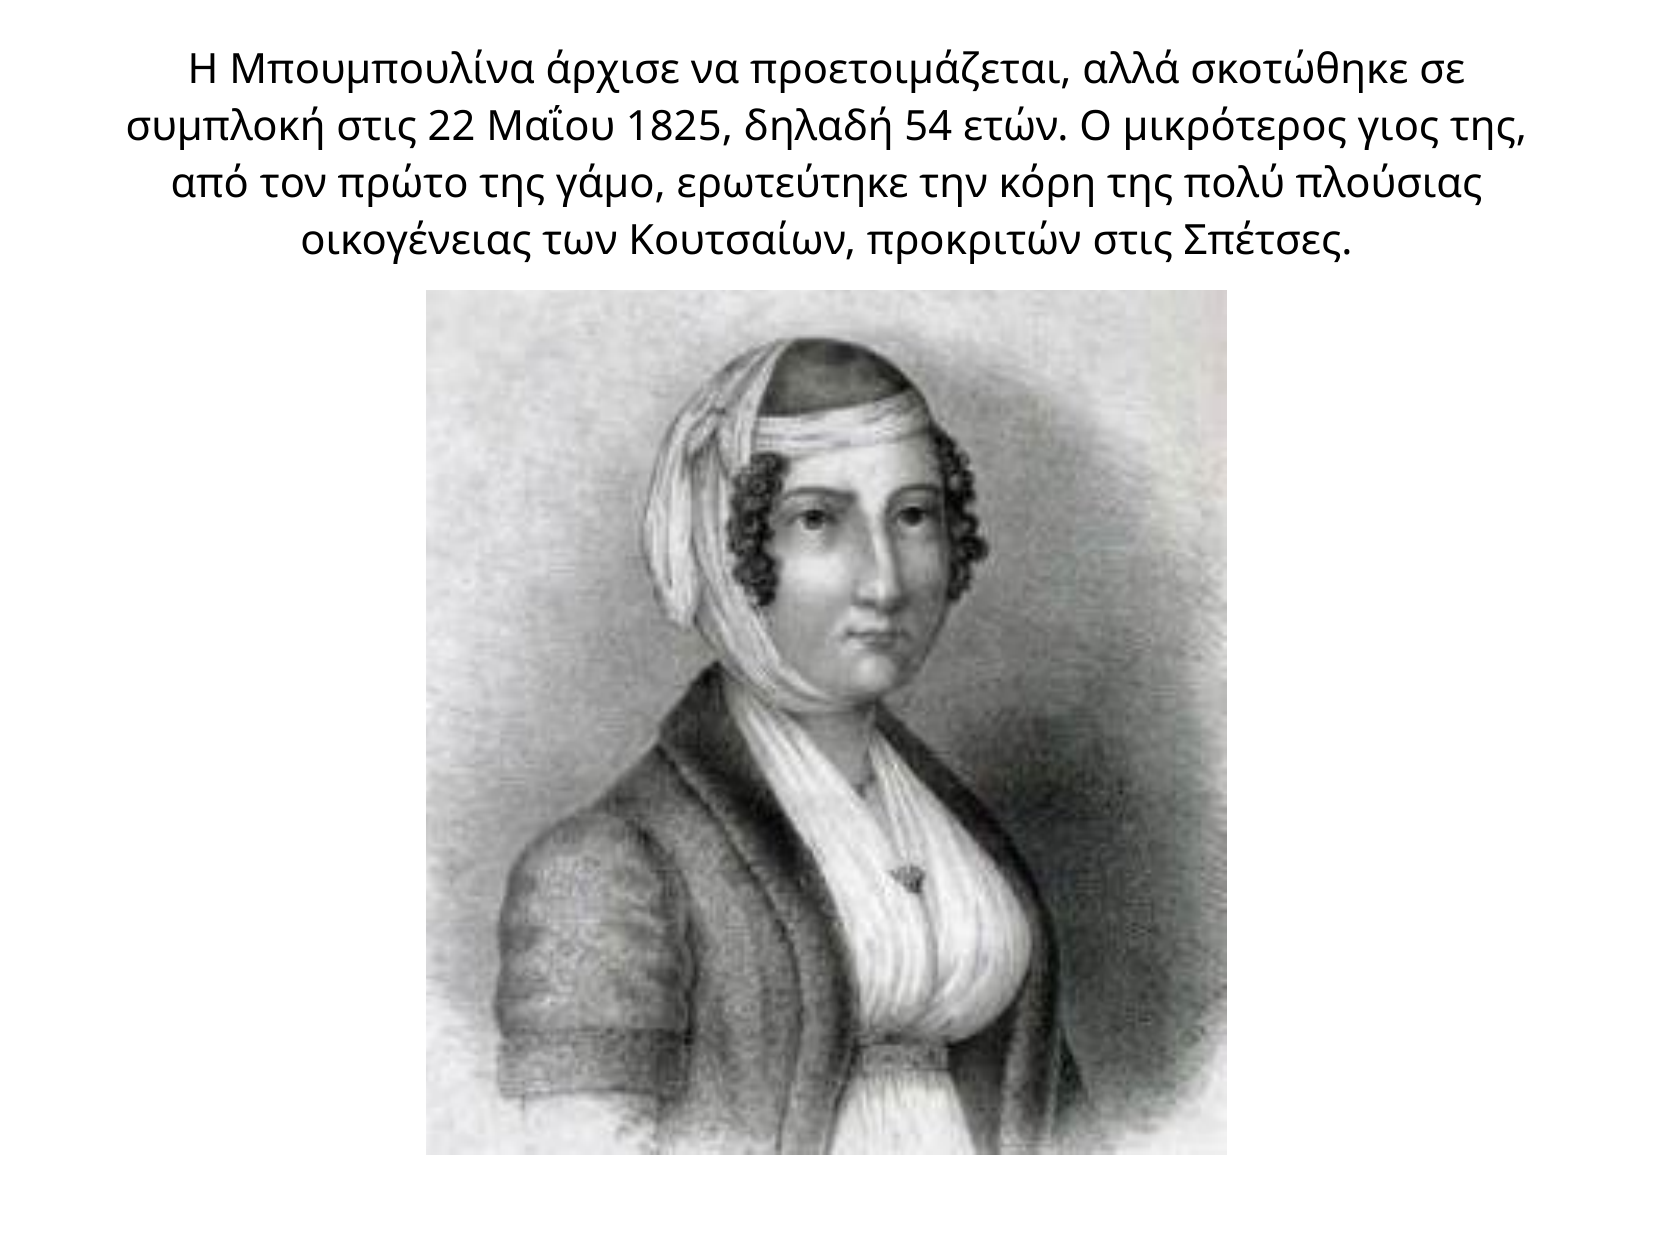

# Η Μπουμπουλίνα άρχισε να προετοιμάζεται, αλλά σκοτώθηκε σε συμπλοκή στις 22 Μαΐου 1825, δηλαδή 54 ετών. Ο μικρότερος γιος της, από τον πρώτο της γάμο, ερωτεύτηκε την κόρη της πολύ πλούσιας οικογένειας των Κουτσαίων, προκριτών στις Σπέτσες.